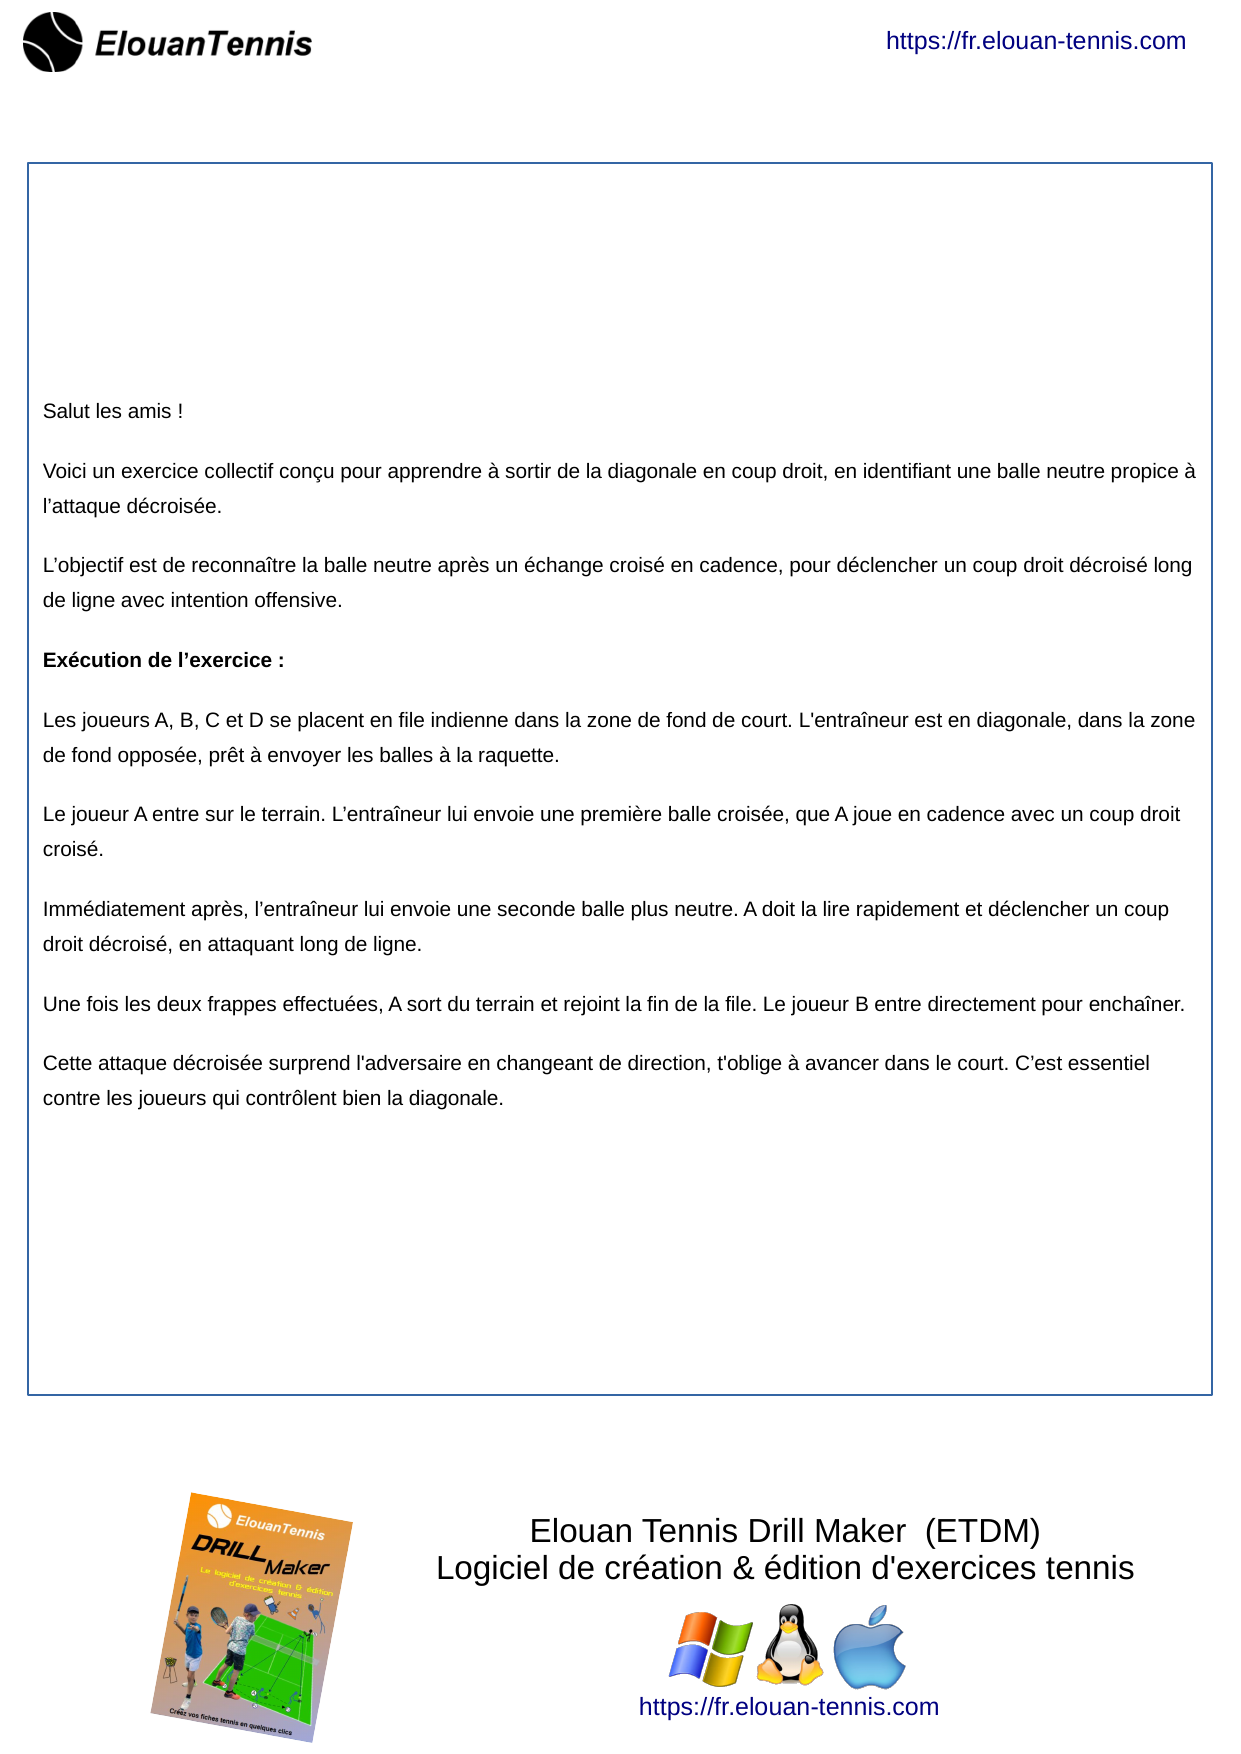

https://fr.elouan-tennis.com
Salut les amis !
Voici un exercice collectif conçu pour apprendre à sortir de la diagonale en coup droit, en identifiant une balle neutre propice à l’attaque décroisée.
L’objectif est de reconnaître la balle neutre après un échange croisé en cadence, pour déclencher un coup droit décroisé long de ligne avec intention offensive.
Exécution de l’exercice :
Les joueurs A, B, C et D se placent en file indienne dans la zone de fond de court. L'entraîneur est en diagonale, dans la zone de fond opposée, prêt à envoyer les balles à la raquette.
Le joueur A entre sur le terrain. L’entraîneur lui envoie une première balle croisée, que A joue en cadence avec un coup droit croisé.
Immédiatement après, l’entraîneur lui envoie une seconde balle plus neutre. A doit la lire rapidement et déclencher un coup droit décroisé, en attaquant long de ligne.
Une fois les deux frappes effectuées, A sort du terrain et rejoint la fin de la file. Le joueur B entre directement pour enchaîner.
Cette attaque décroisée surprend l'adversaire en changeant de direction, t'oblige à avancer dans le court. C’est essentiel contre les joueurs qui contrôlent bien la diagonale.
Elouan Tennis Drill Maker (ETDM)
Logiciel de création & édition d'exercices tennis
https://fr.elouan-tennis.com